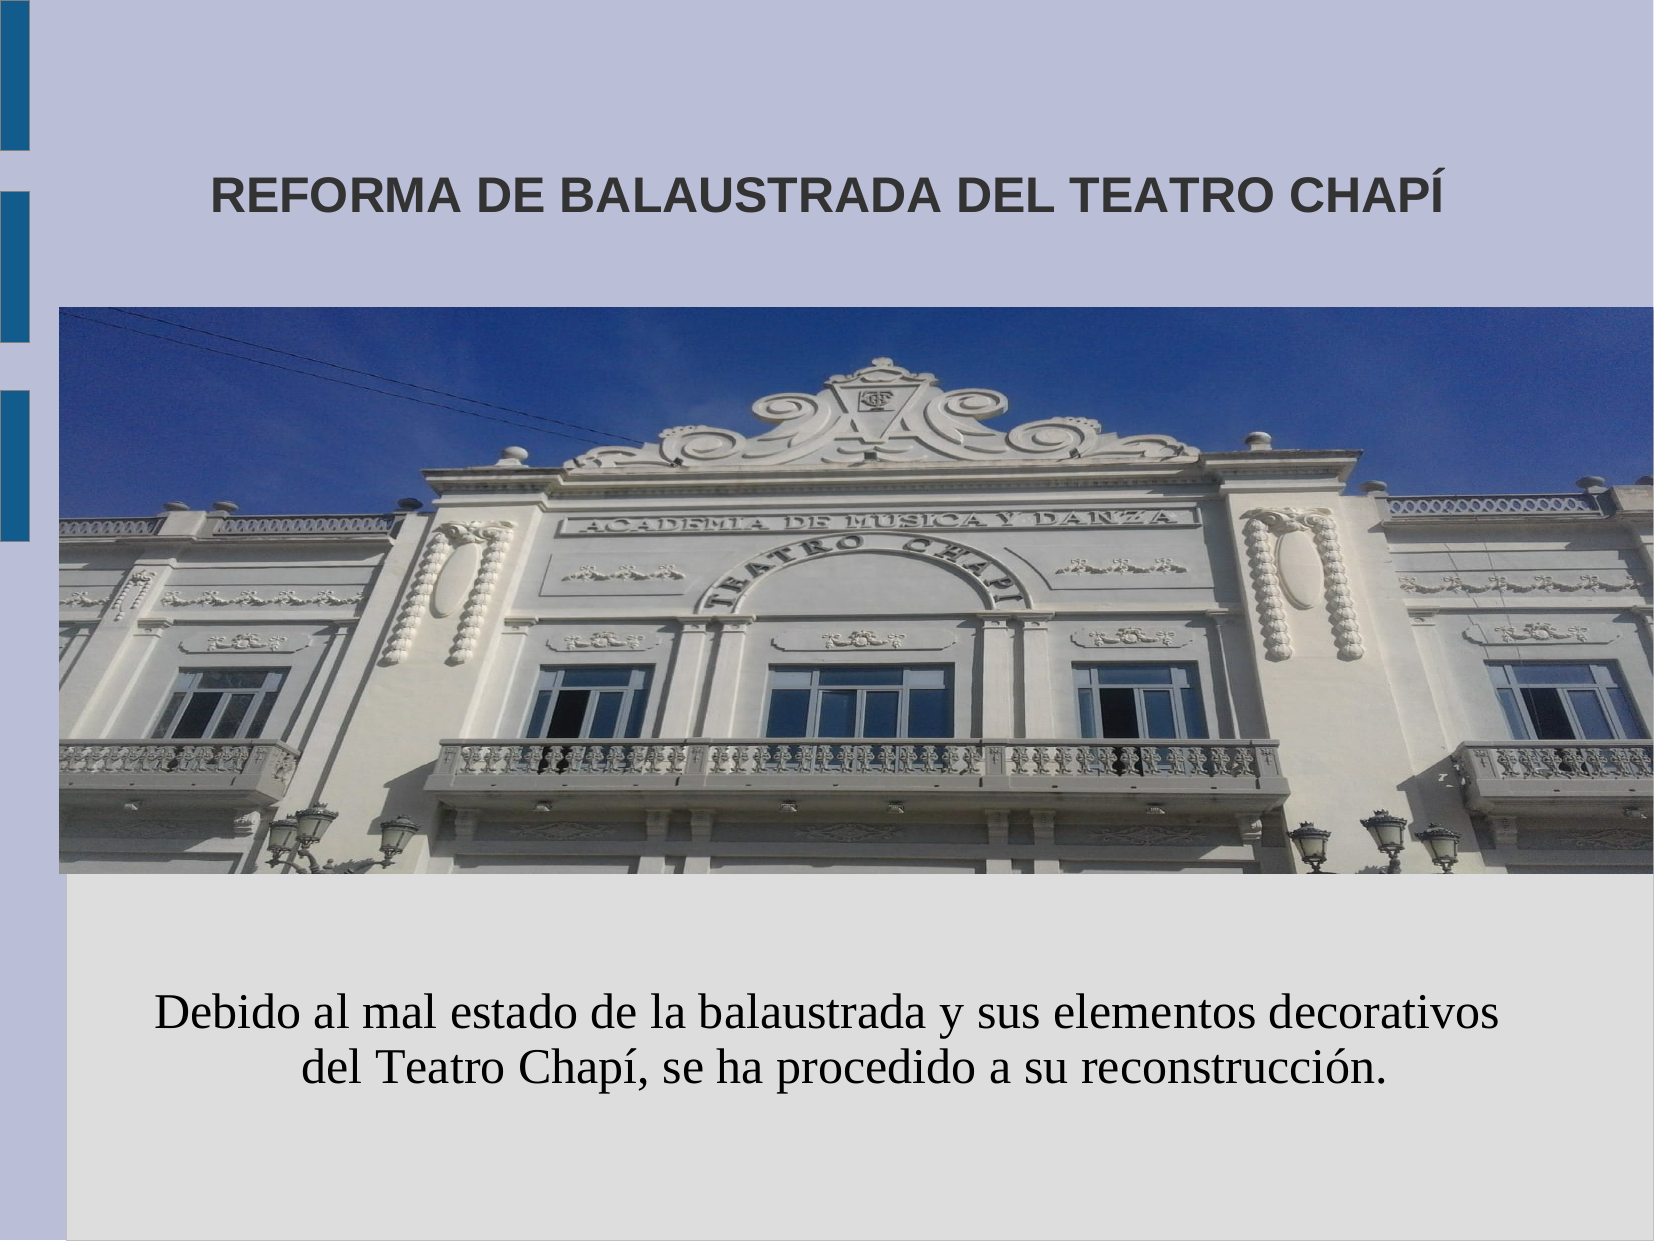

# REFORMA DE BALAUSTRADA DEL TEATRO CHAPÍ
Debido al mal estado de la balaustrada y sus elementos decorativos del Teatro Chapí, se ha procedido a su reconstrucción.